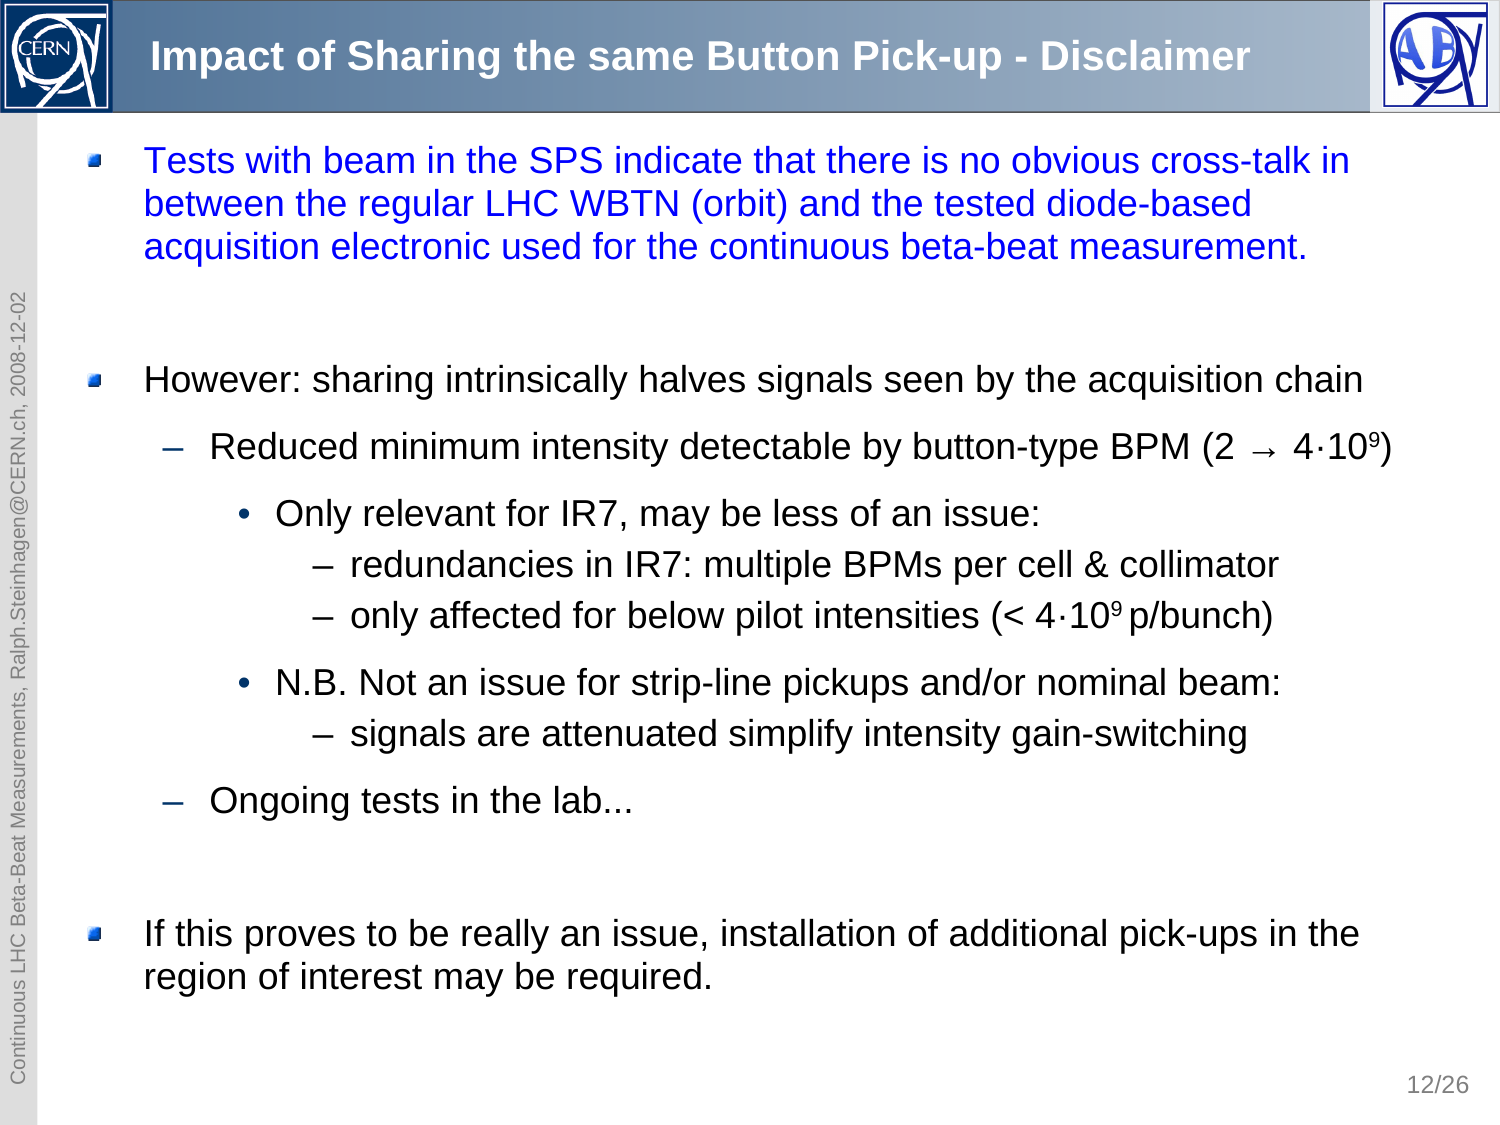

# Impact of Sharing the same Button Pick-up - Disclaimer
Tests with beam in the SPS indicate that there is no obvious cross-talk in between the regular LHC WBTN (orbit) and the tested diode-based acquisition electronic used for the continuous beta-beat measurement.
However: sharing intrinsically halves signals seen by the acquisition chain
Reduced minimum intensity detectable by button-type BPM (2 → 4·109)
Only relevant for IR7, may be less of an issue:
redundancies in IR7: multiple BPMs per cell & collimator
only affected for below pilot intensities (< 4·109 p/bunch)
N.B. Not an issue for strip-line pickups and/or nominal beam:
signals are attenuated simplify intensity gain-switching
Ongoing tests in the lab...
If this proves to be really an issue, installation of additional pick-ups in the region of interest may be required.